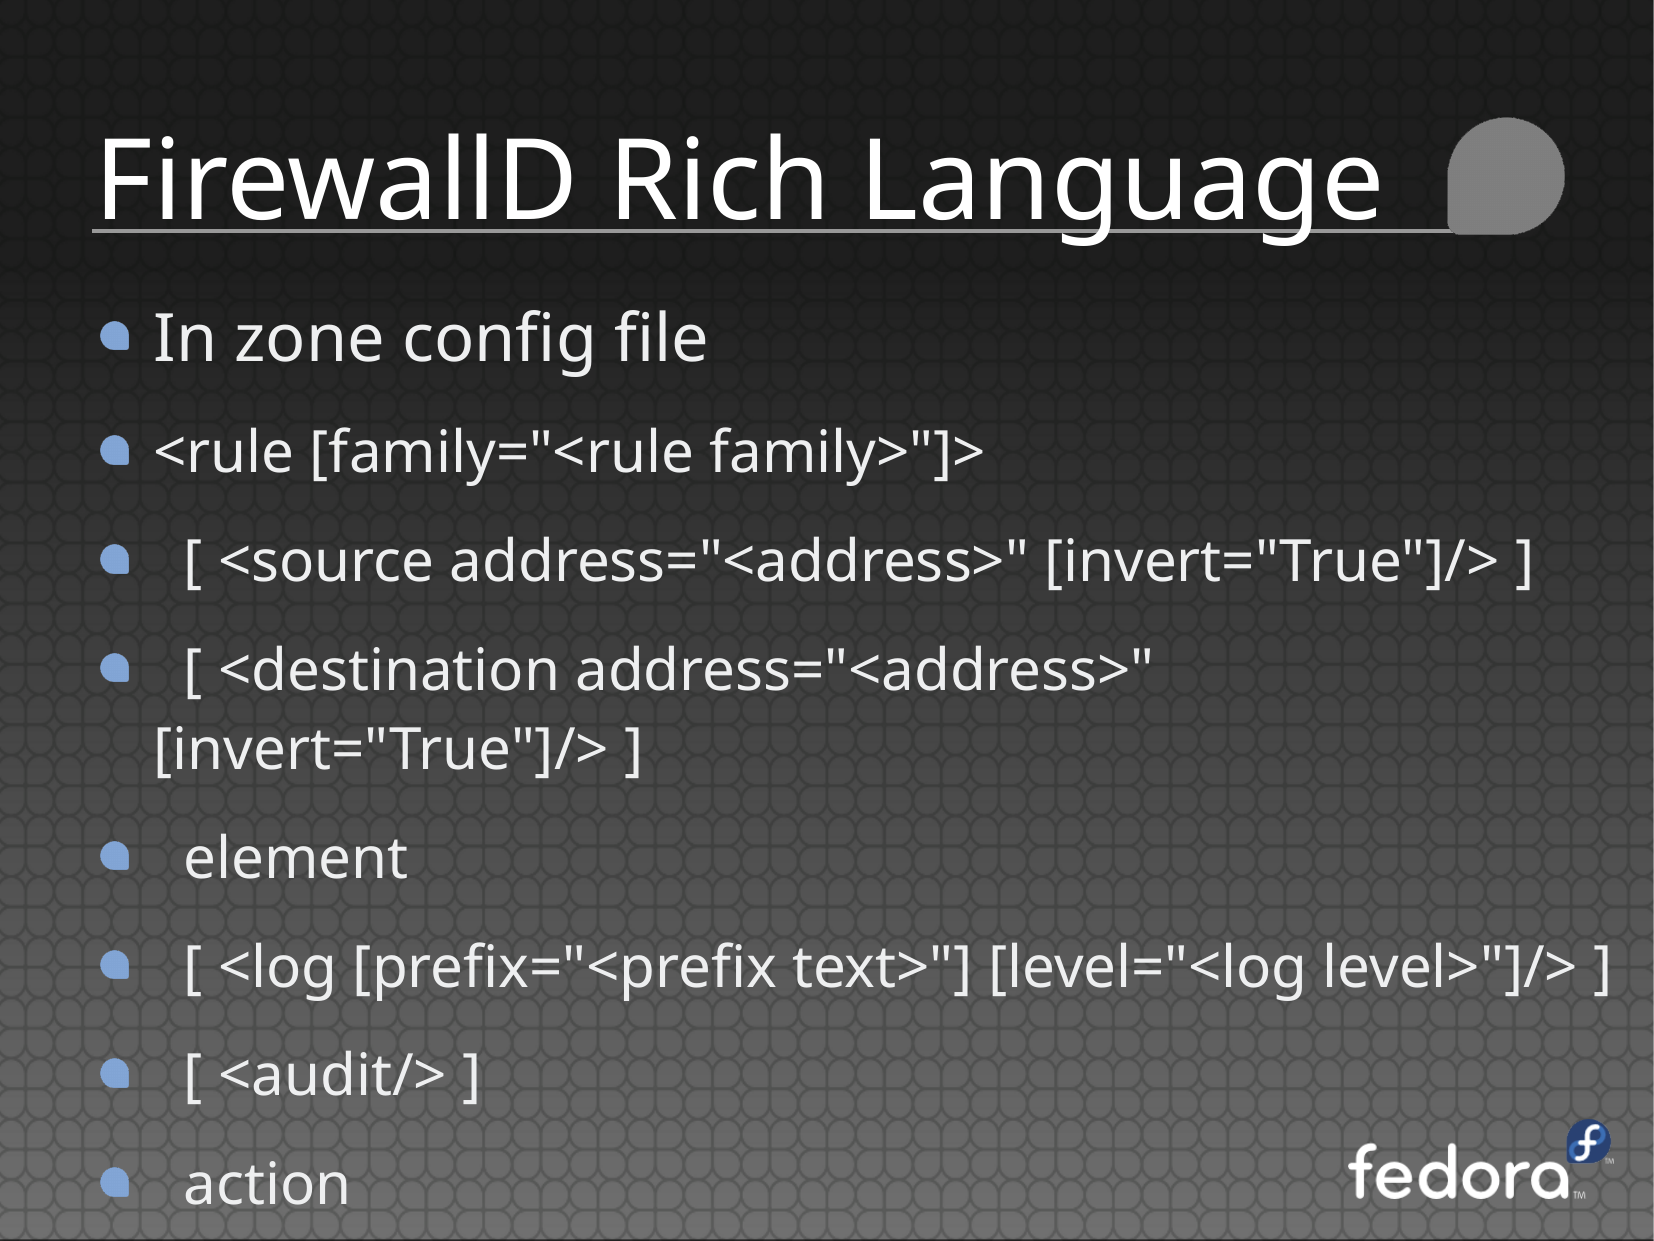

FirewallD Rich Language
# In zone config file
<rule [family="<rule family>"]>
 [ <source address="<address>" [invert="True"]/> ]
 [ <destination address="<address>" [invert="True"]/> ]
 element
 [ <log [prefix="<prefix text>"] [level="<log level>"]/> ]
 [ <audit/> ]
 action
</rule>